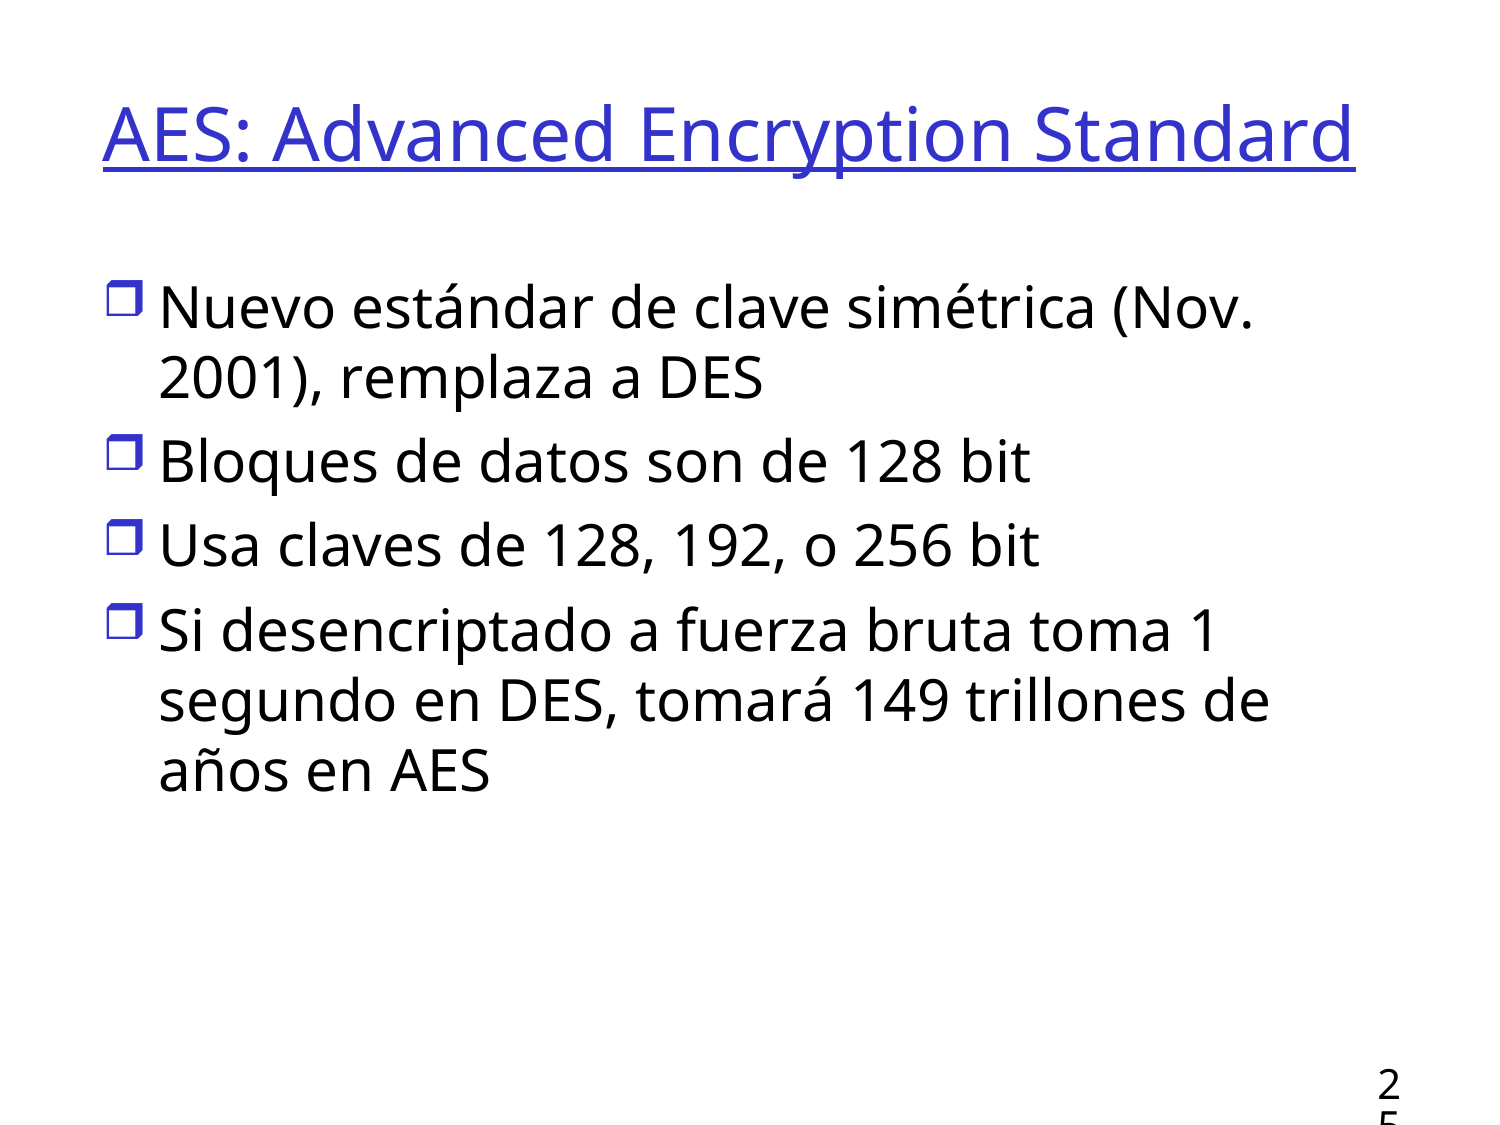

# AES: Advanced Encryption Standard
Nuevo estándar de clave simétrica (Nov. 2001), remplaza a DES
Bloques de datos son de 128 bit
Usa claves de 128, 192, o 256 bit
Si desencriptado a fuerza bruta toma 1 segundo en DES, tomará 149 trillones de años en AES
25